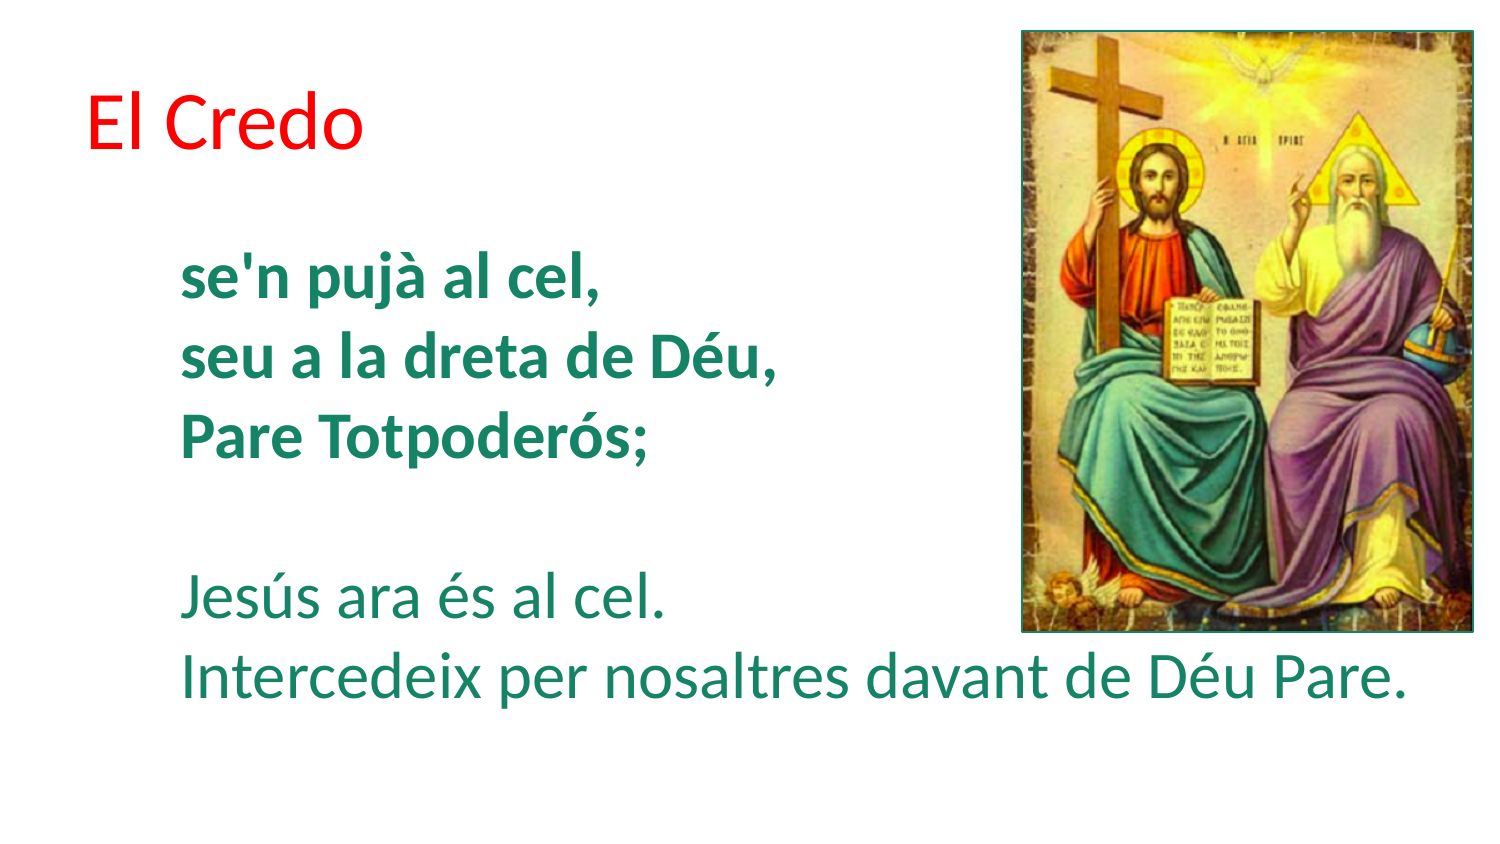

El Credo
se'n pujà al cel,
seu a la dreta de Déu,
Pare Totpoderós;
Jesús ara és al cel.
Intercedeix per nosaltres davant de Déu Pare.